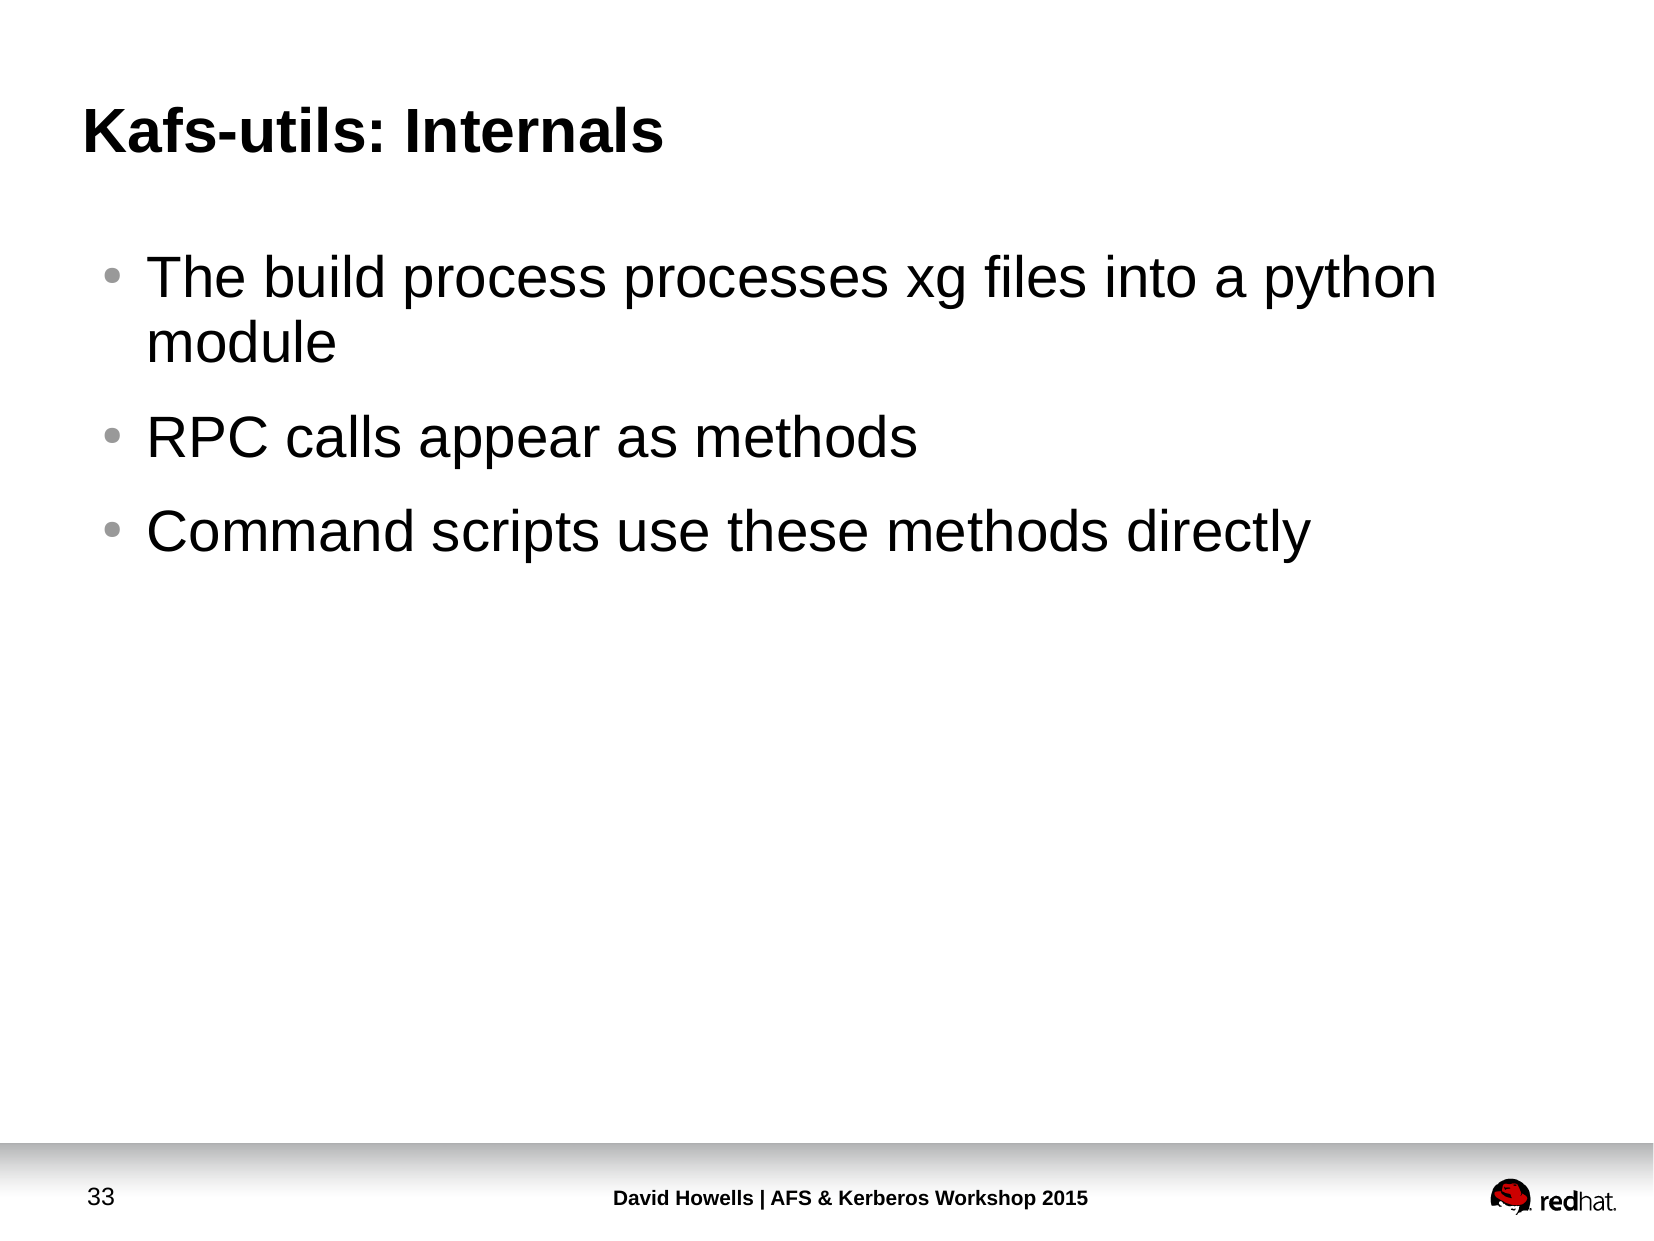

# Kafs-utils: Internals
The build process processes xg files into a python module
RPC calls appear as methods
Command scripts use these methods directly